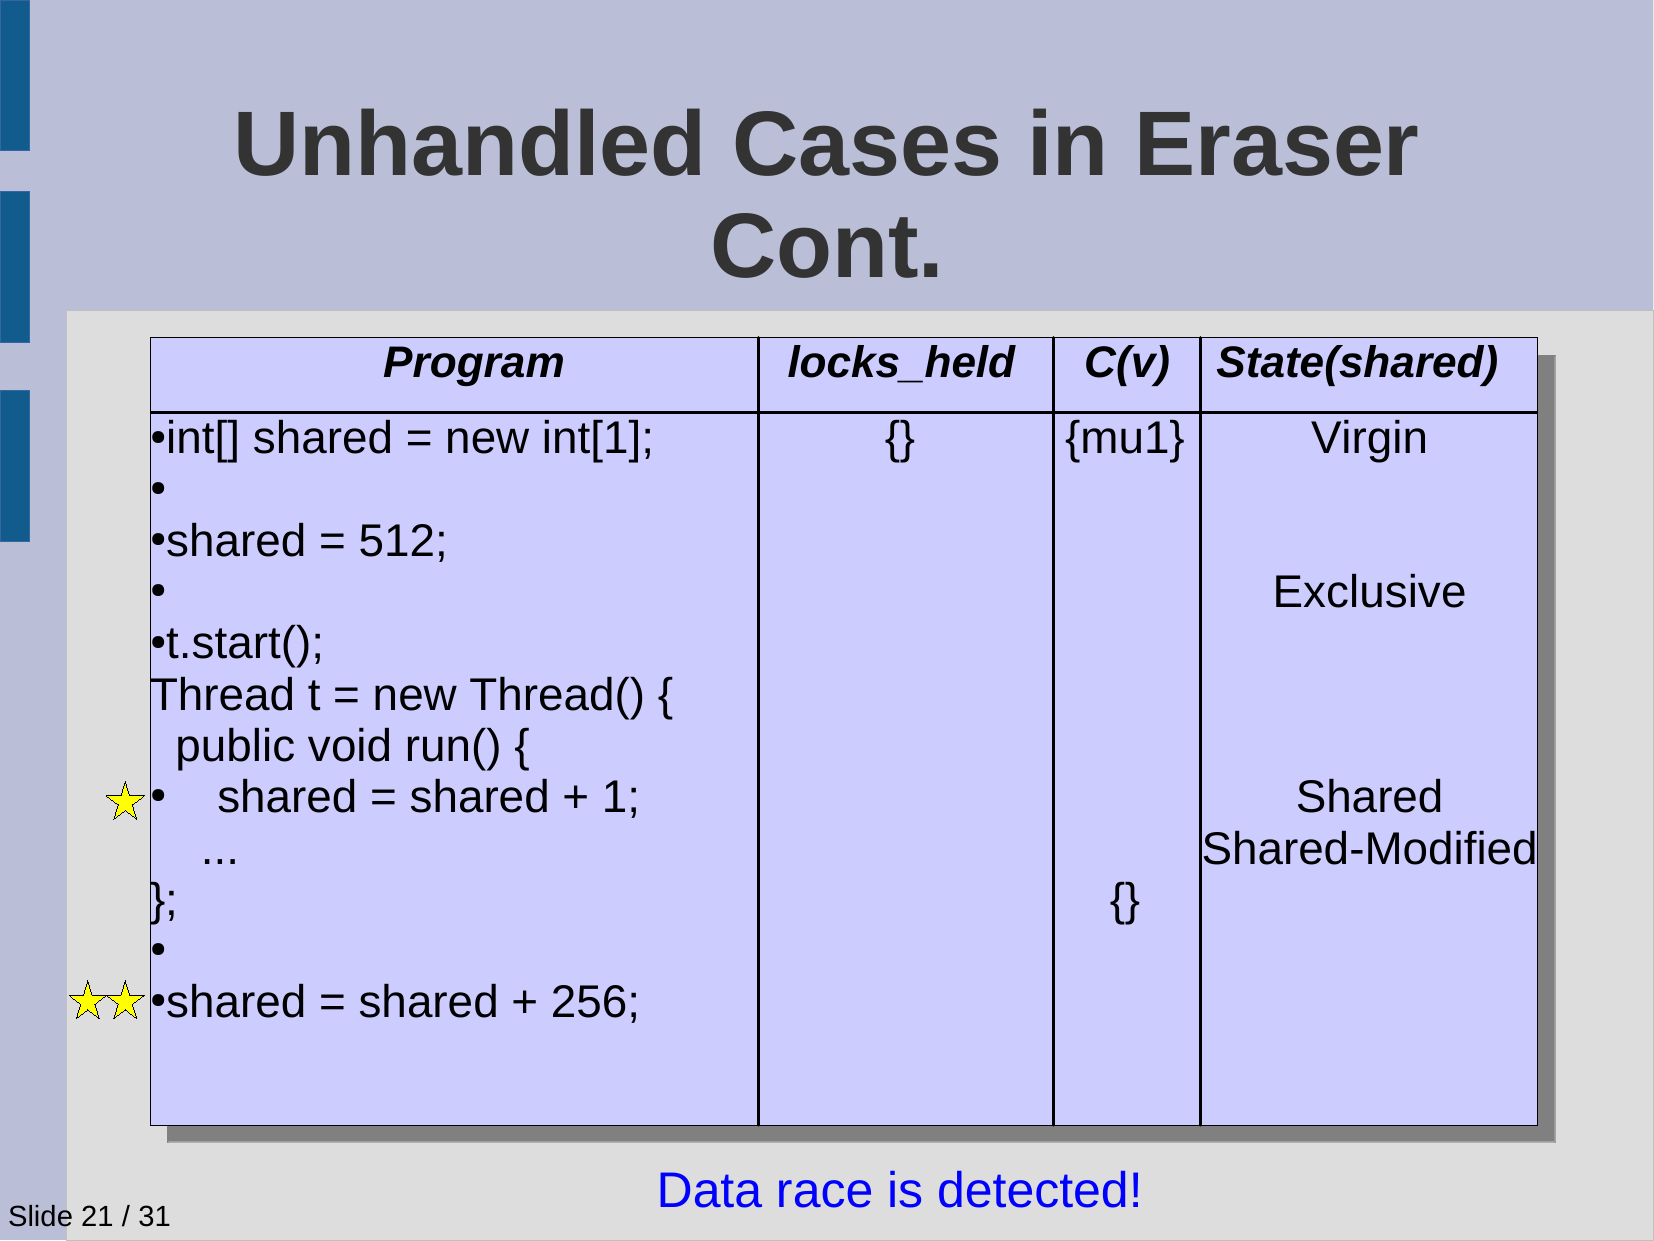

# Unhandled Cases in Eraser Cont.
C(v)
Program
locks_held
State(shared)
int[] shared = new int[1];
shared = 512;
t.start();
Thread t = new Thread() {
 public void run() {
 shared = shared + 1;
 ...
};
shared = shared + 256;
{}
{mu1}
{}
Virgin
Exclusive
Shared
Shared-Modified
Data race is detected!
Slide 21 / 31